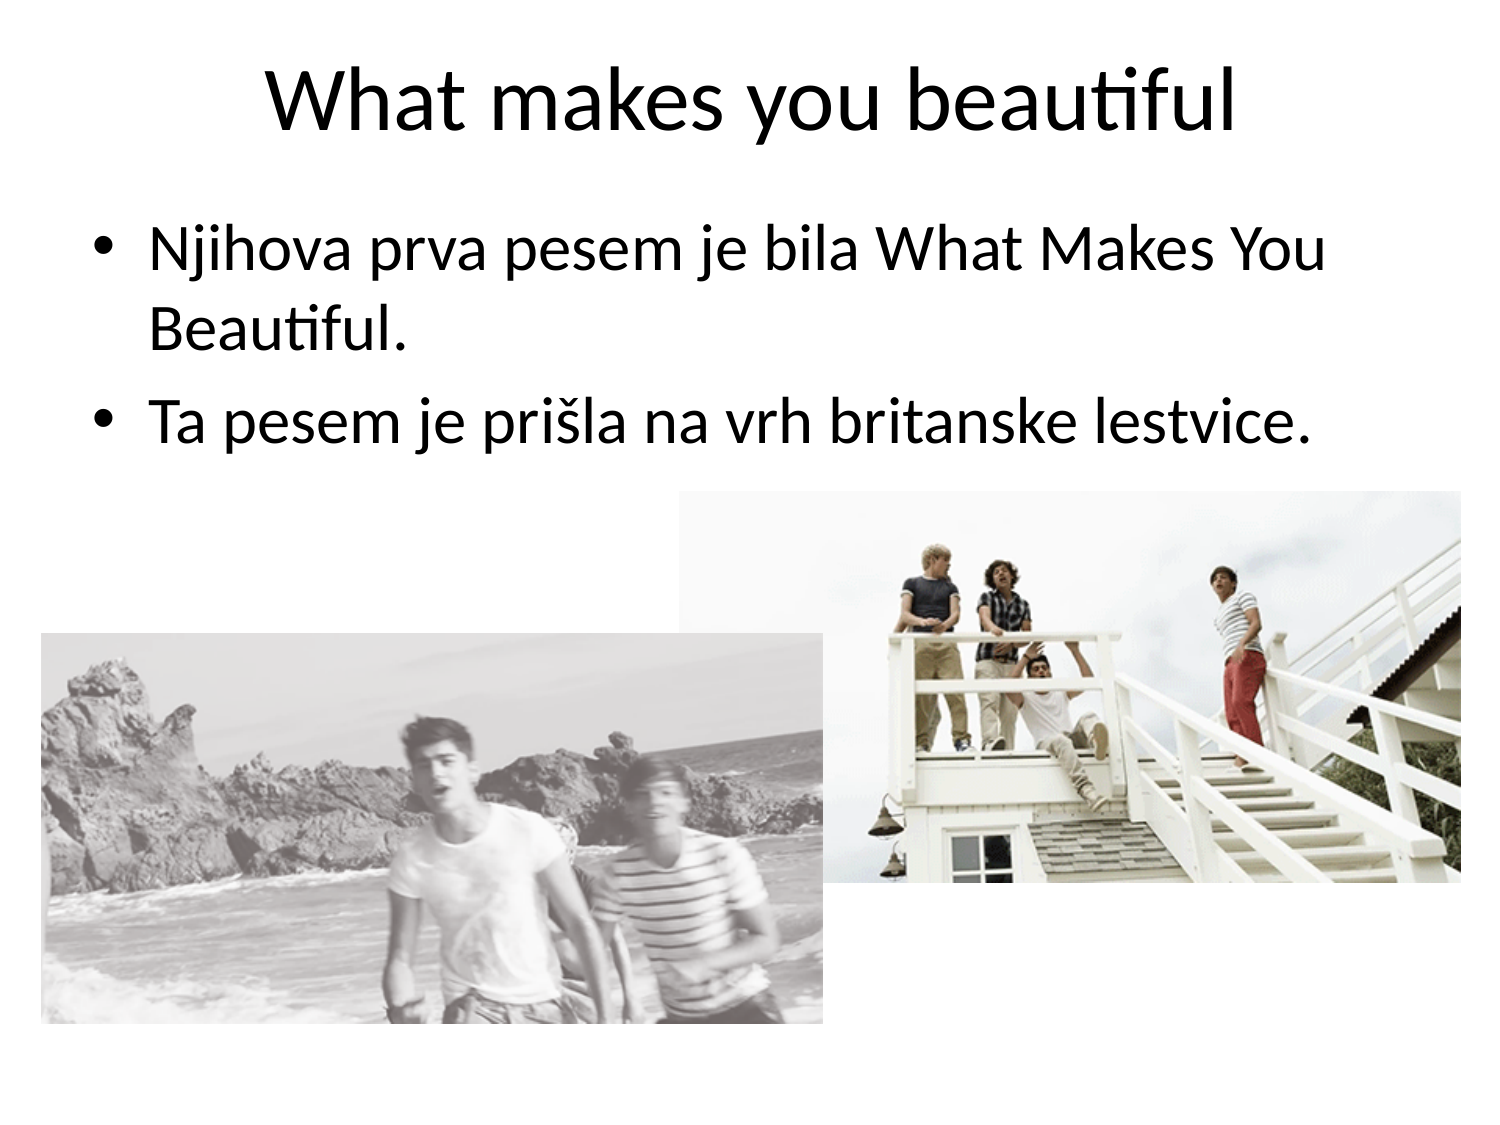

# What makes you beautiful
Njihova prva pesem je bila What Makes You Beautiful.
Ta pesem je prišla na vrh britanske lestvice.